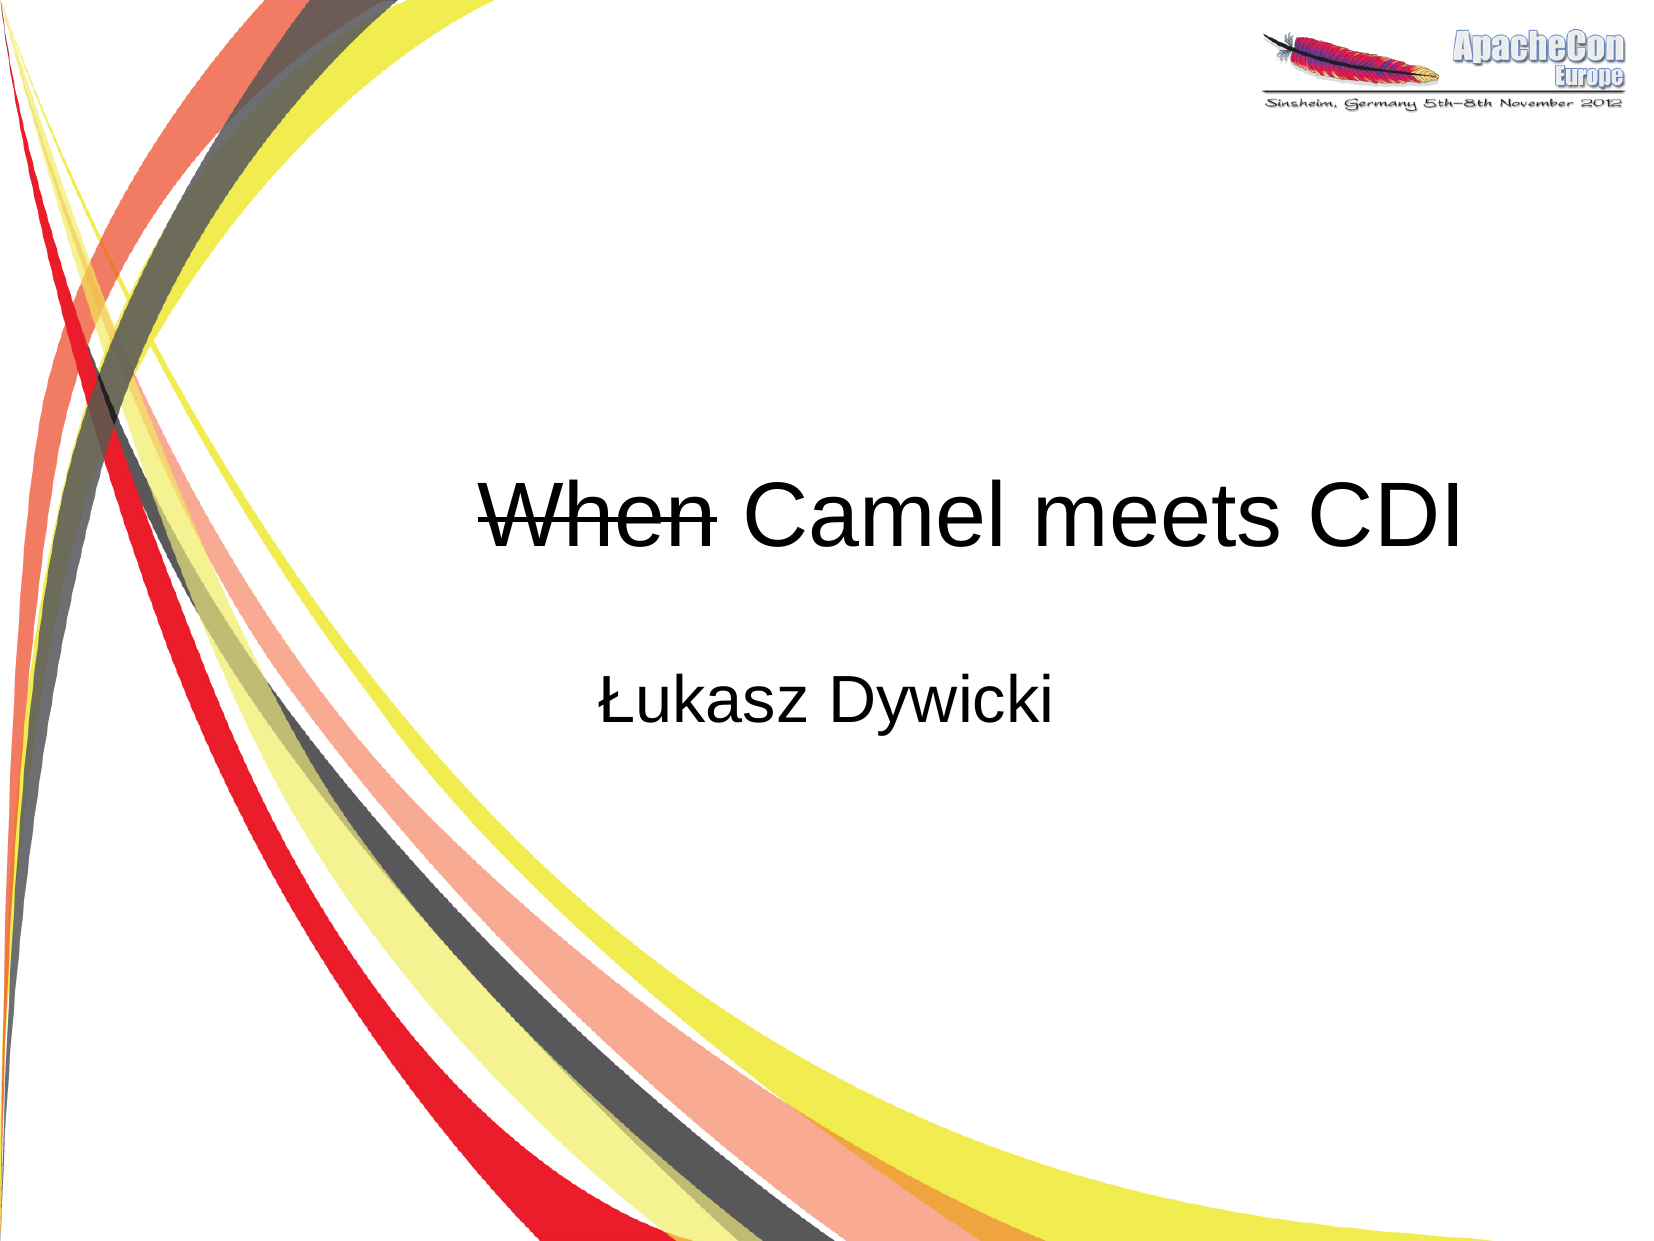

Łukasz Dywicki
# When Camel meets CDI